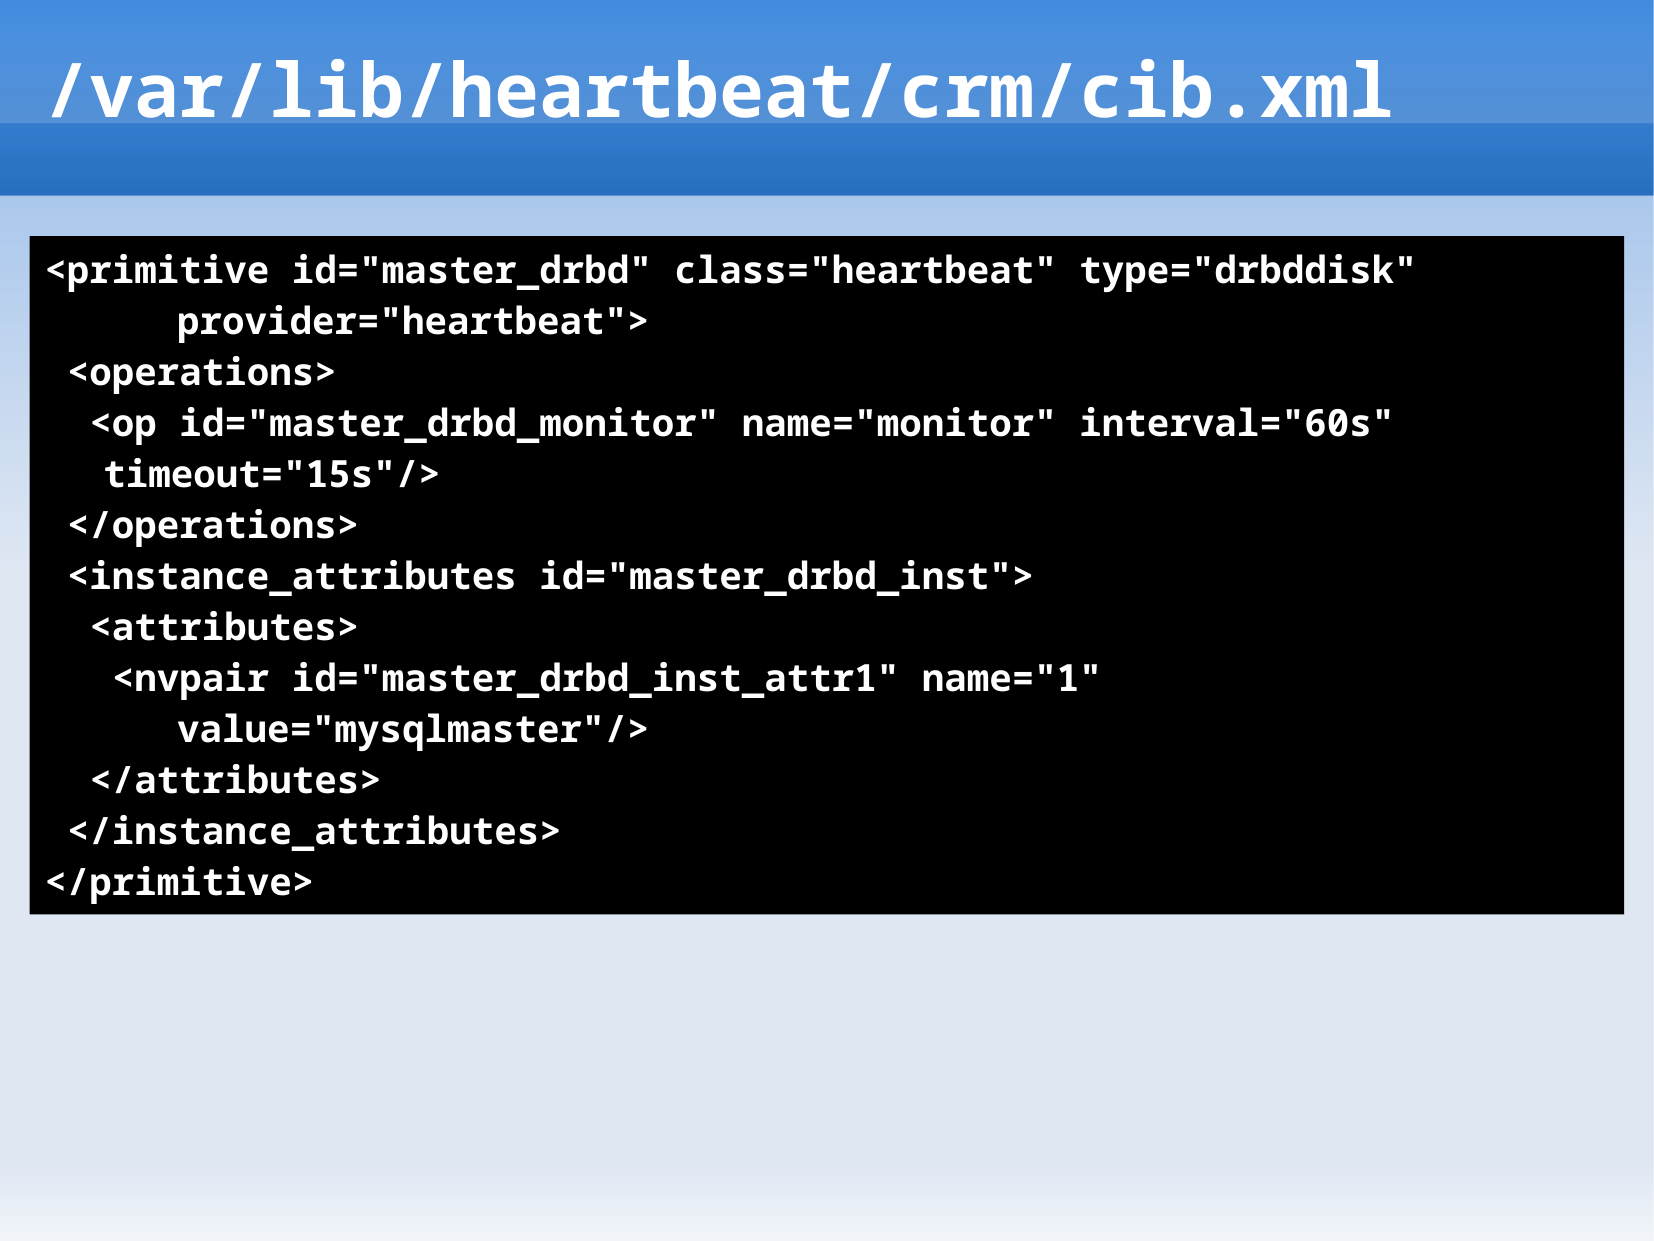

/var/lib/heartbeat/crm/cib.xml
<primitive id="master_drbd" class="heartbeat" type="drbddisk" 			provider="heartbeat">
 <operations>
 <op id="master_drbd_monitor" name="monitor" interval="60s" 			timeout="15s"/>
 </operations>
 <instance_attributes id="master_drbd_inst">
 <attributes>
 <nvpair id="master_drbd_inst_attr1" name="1" 								value="mysqlmaster"/>
 </attributes>
 </instance_attributes>
</primitive>